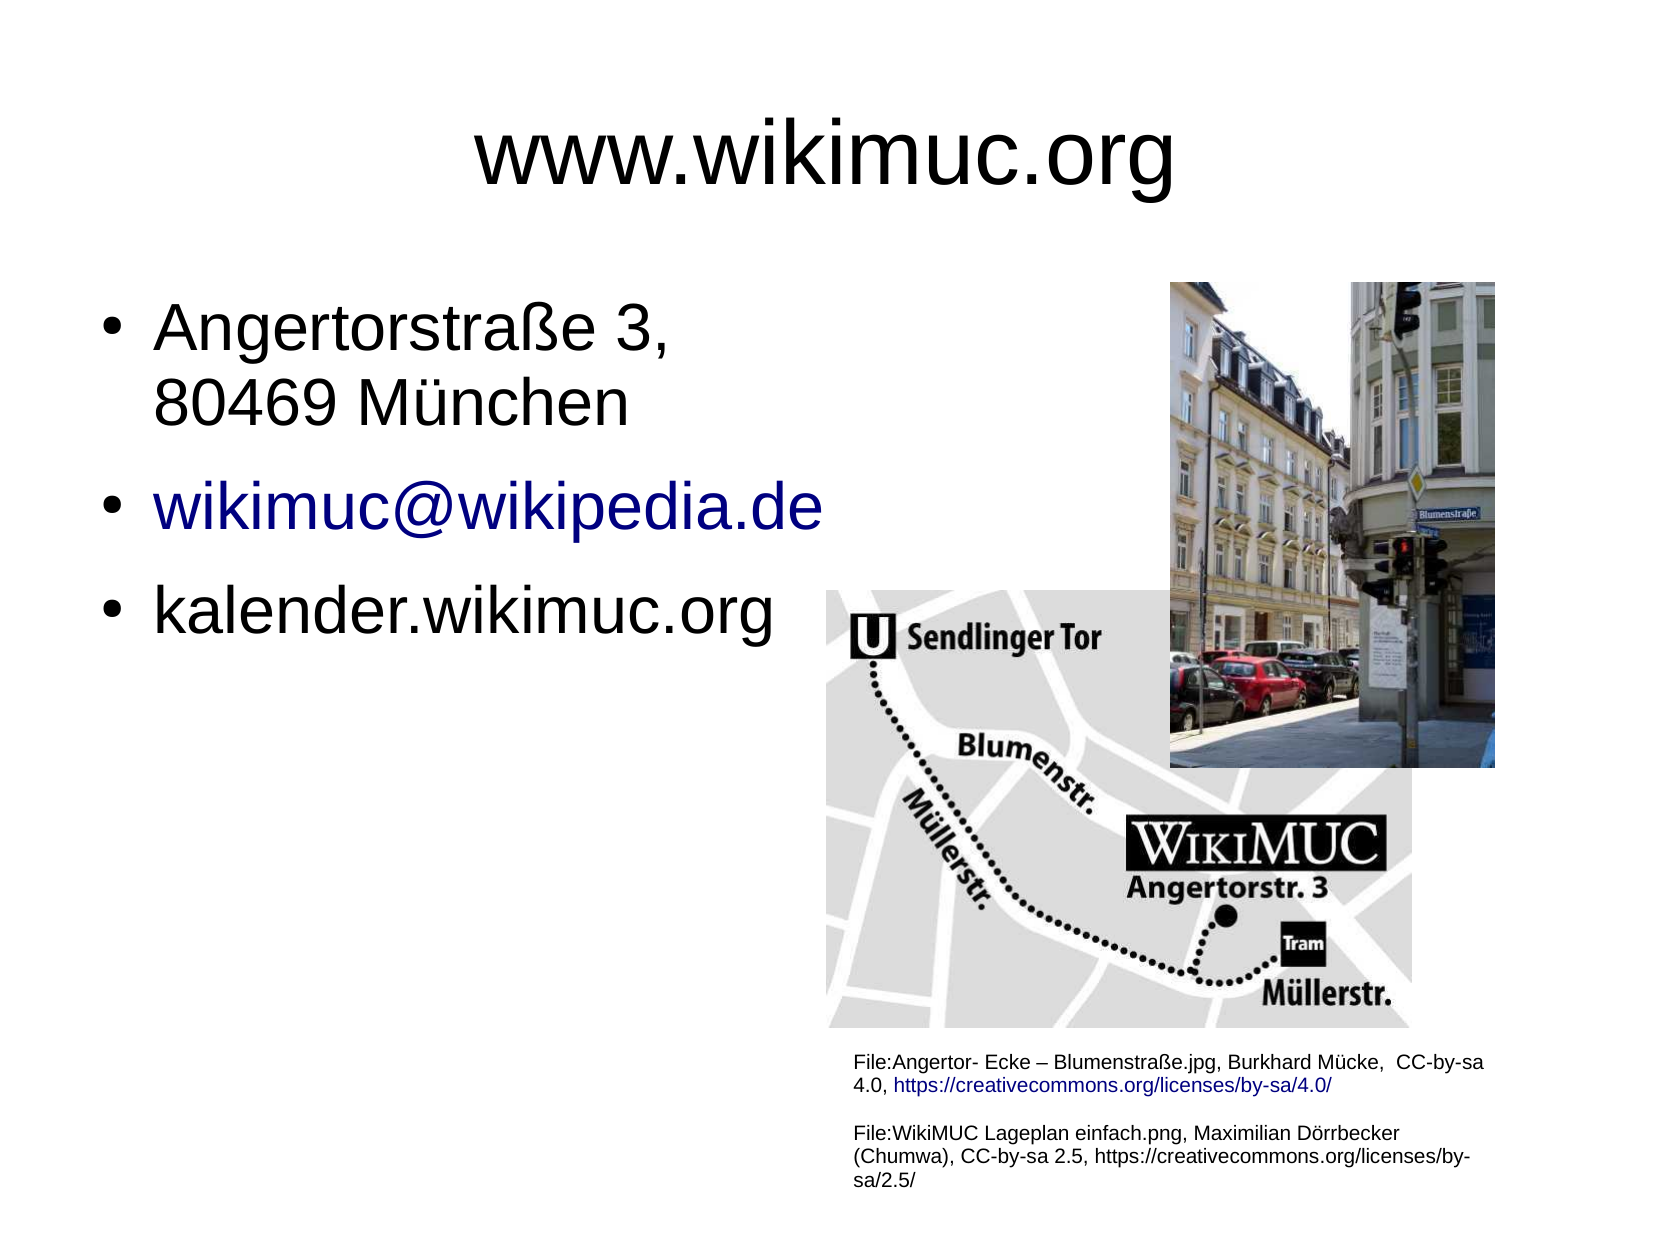

# www.wikimuc.org
Angertorstraße 3,
80469 München
wikimuc@wikipedia.de
kalender.wikimuc.org
File:Angertor- Ecke – Blumenstraße.jpg, Burkhard Mücke, CC-by-sa 4.0, https://creativecommons.org/licenses/by-sa/4.0/
File:WikiMUC Lageplan einfach.png, Maximilian Dörrbecker (Chumwa), CC-by-sa 2.5, https://creativecommons.org/licenses/by-sa/2.5/